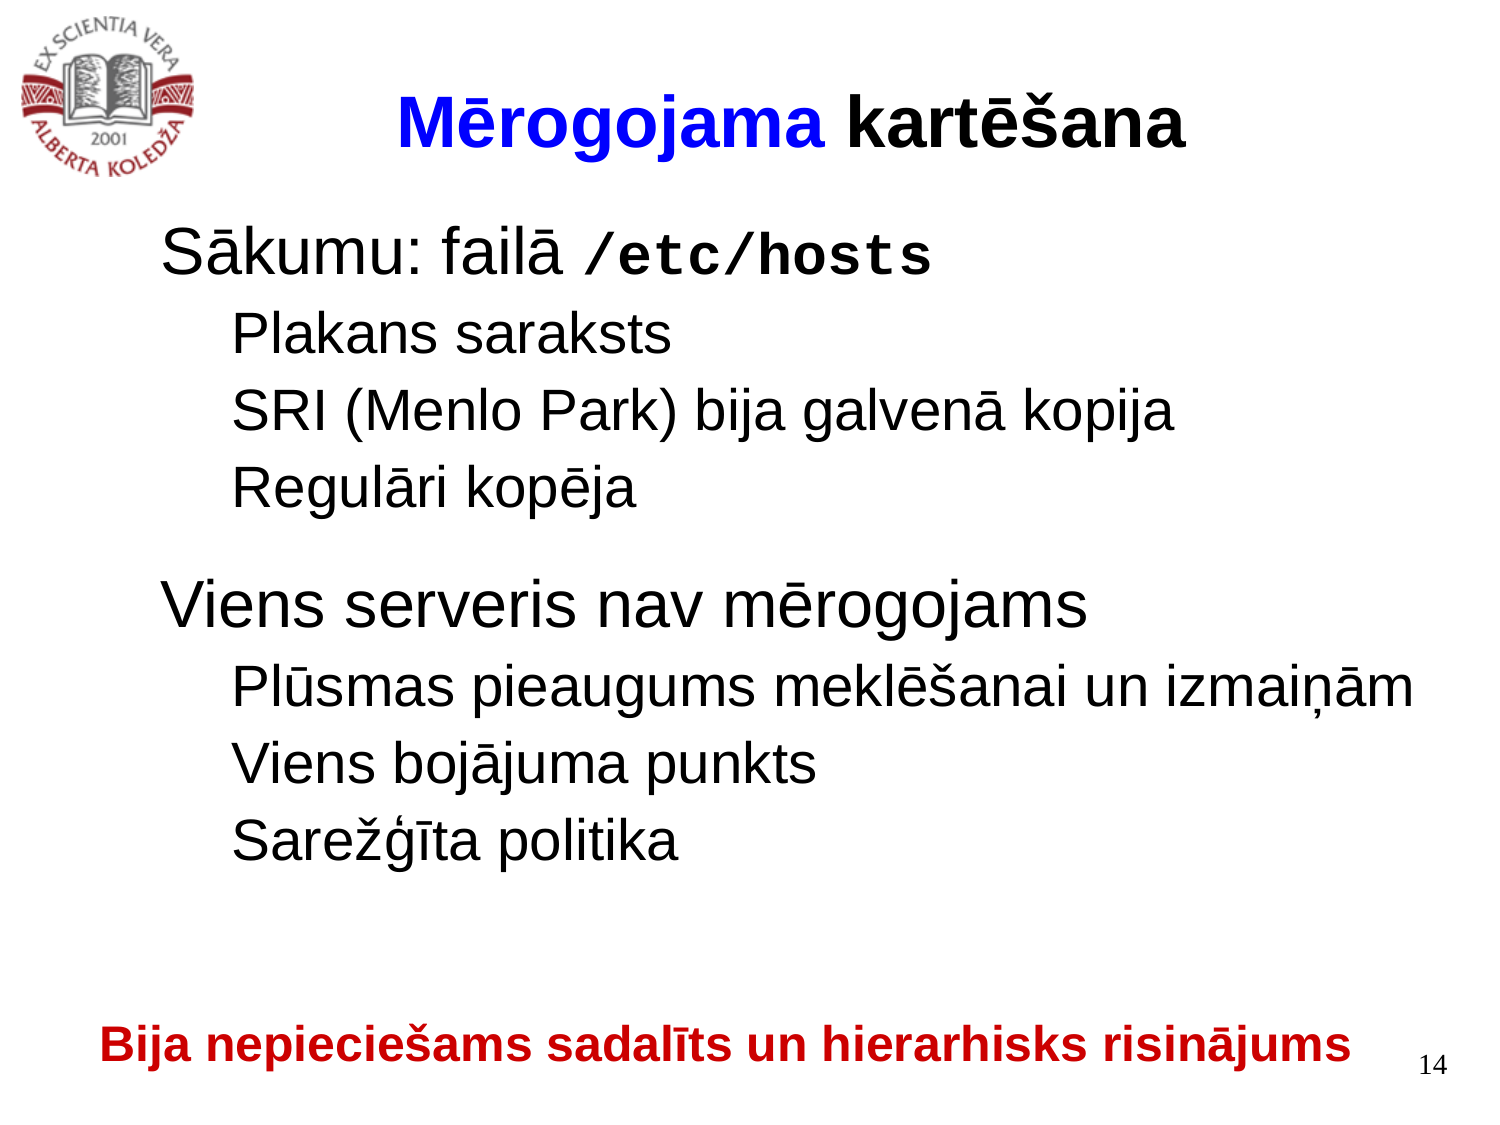

# Mērogojama kartēšana
Sākumu: failā /etc/hosts
Plakans saraksts
SRI (Menlo Park) bija galvenā kopija
Regulāri kopēja
Viens serveris nav mērogojams
Plūsmas pieaugums meklēšanai un izmaiņām
Viens bojājuma punkts
Sarežģīta politika
Bija nepieciešams sadalīts un hierarhisks risinājums